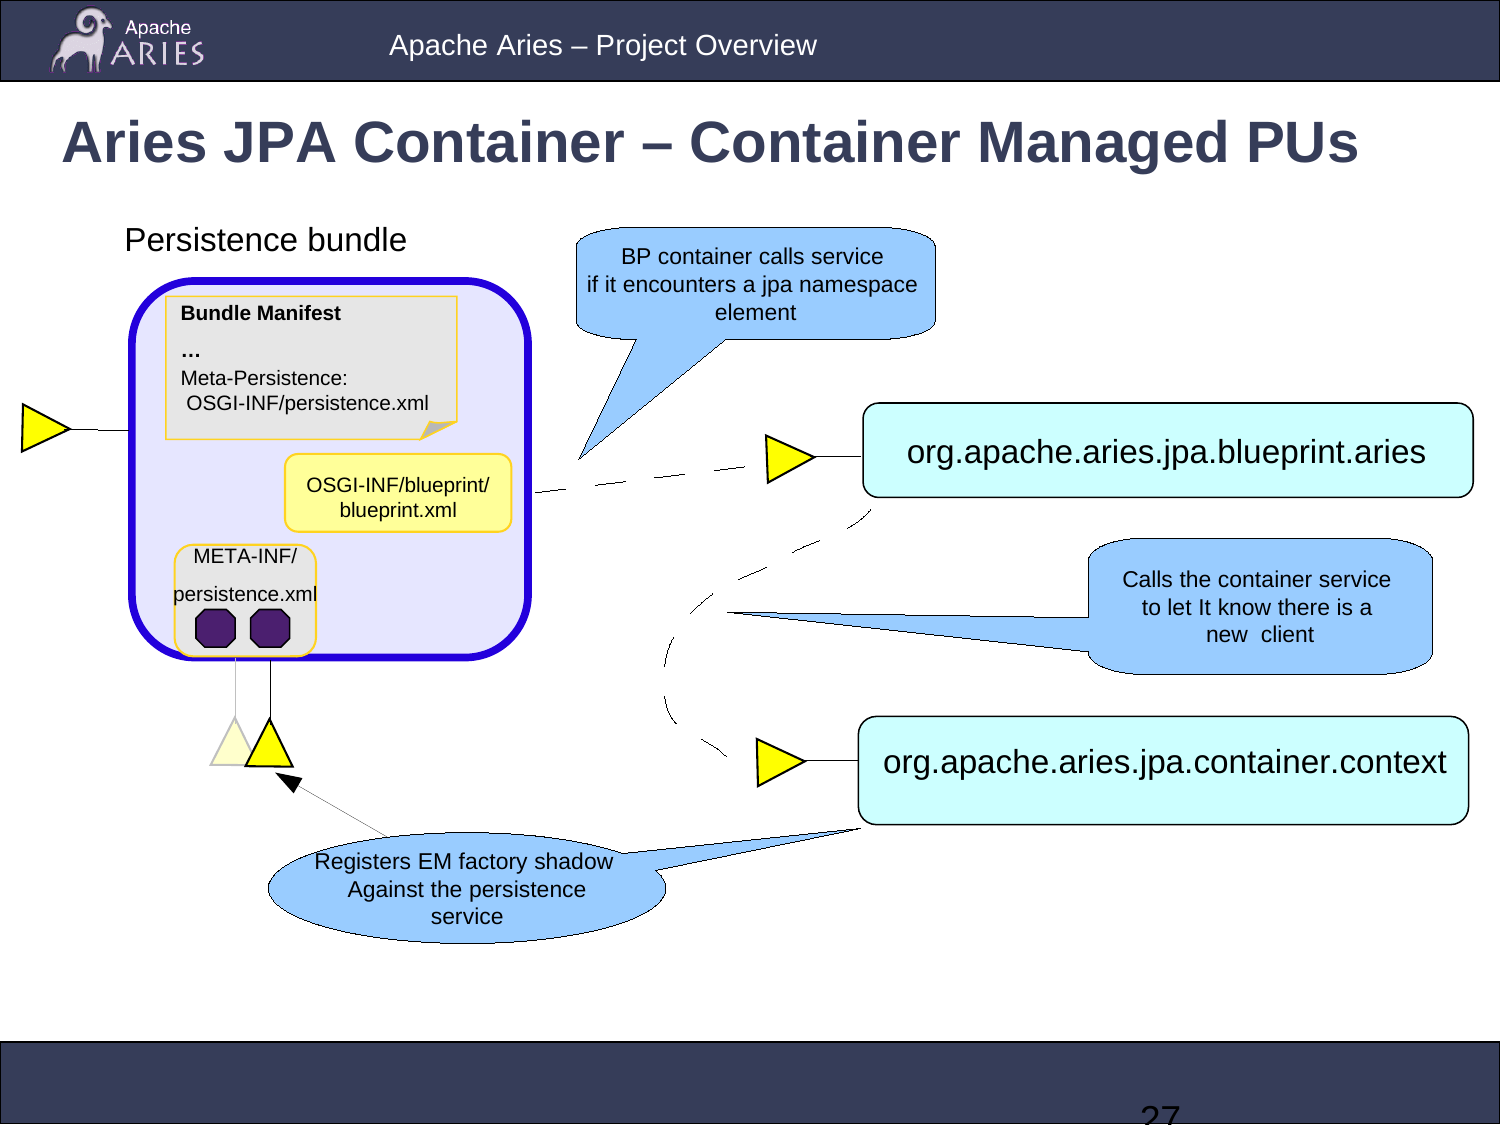

# Aries JPA Container – Container Managed PUs
Persistence bundle
BP container calls service
if it encounters a jpa namespace
element
Bundle Manifest
…
Meta-Persistence:
 OSGI-INF/persistence.xml
org.apache.aries.jpa.blueprint.aries
OSGI-INF/blueprint/
blueprint.xml
Calls the container service
to let It know there is a
new client
META-INF/
persistence.xml
org.apache.aries.jpa.container.context
Registers EM factory shadow
Against the persistence
service
27